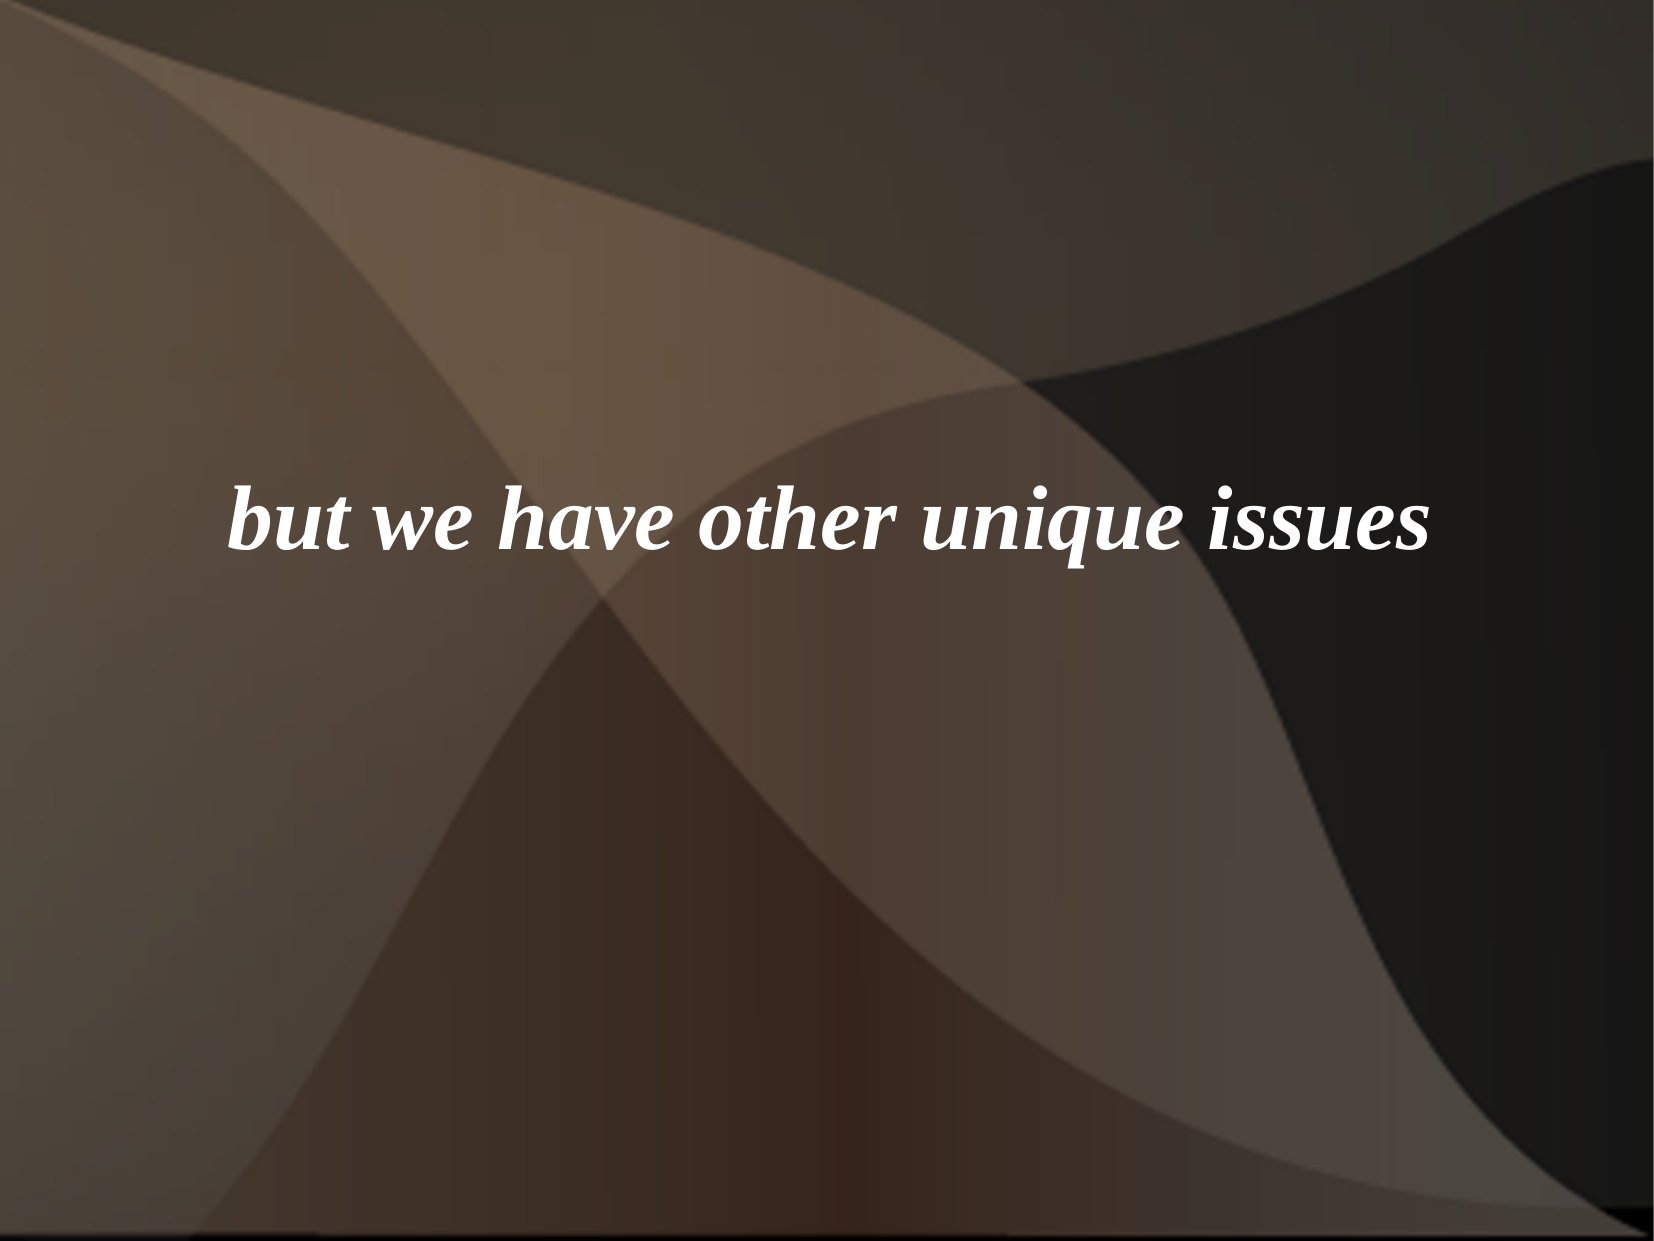

# but we have other unique issues